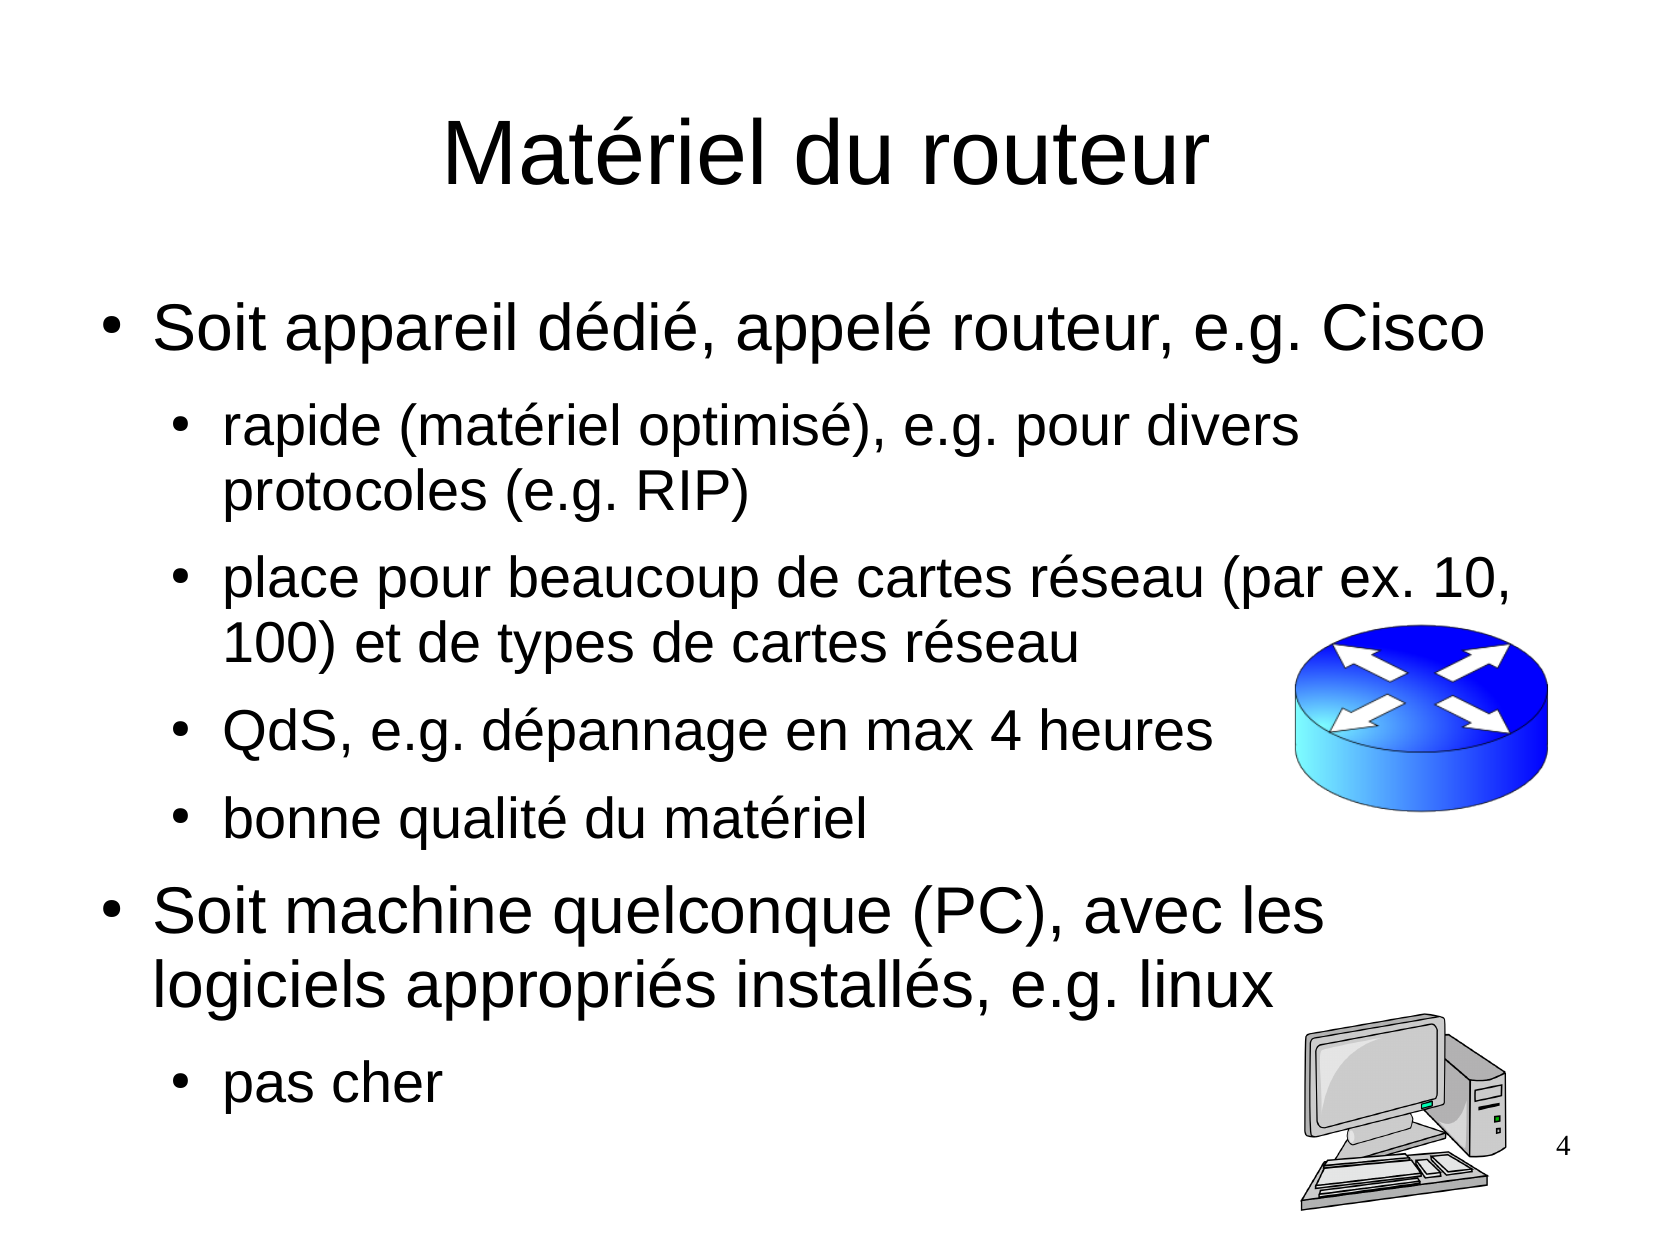

# Matériel du routeur
Soit appareil dédié, appelé routeur, e.g. Cisco
rapide (matériel optimisé), e.g. pour divers protocoles (e.g. RIP)
place pour beaucoup de cartes réseau (par ex. 10, 100) et de types de cartes réseau
QdS, e.g. dépannage en max 4 heures
bonne qualité du matériel
Soit machine quelconque (PC), avec les logiciels appropriés installés, e.g. linux
pas cher
4